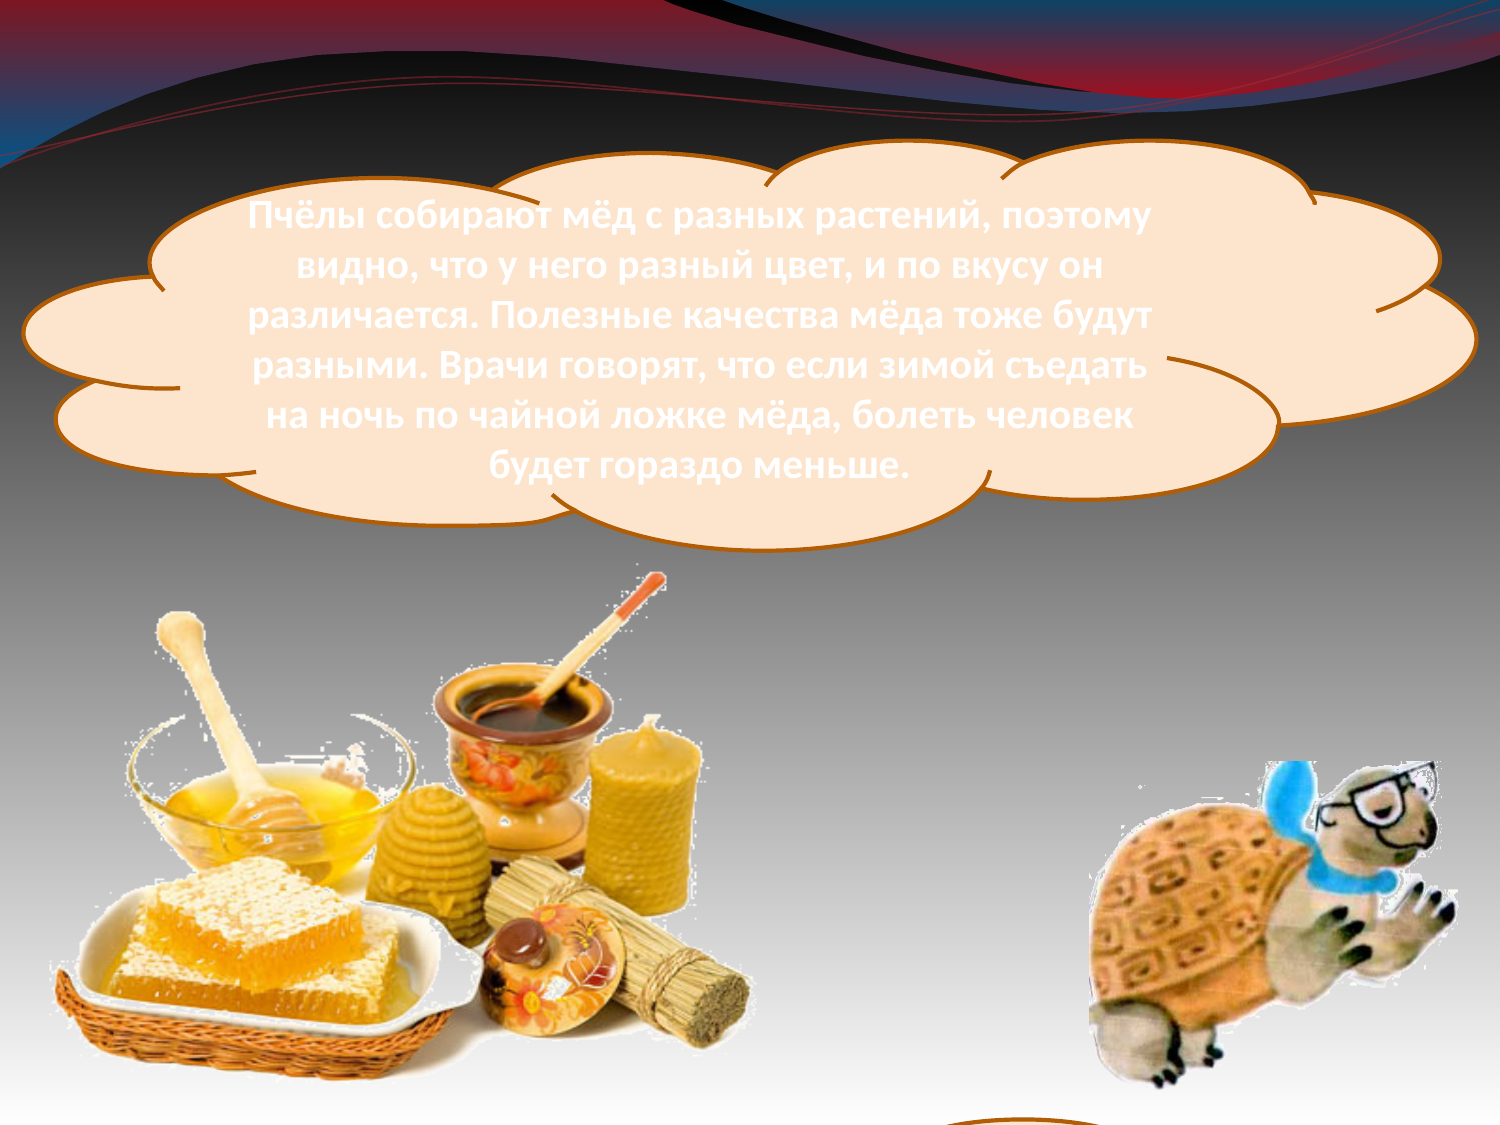

Пчёлы собирают мёд с разных растений, поэтому видно, что у него разный цвет, и по вкусу он различается. Полезные качества мёда тоже будут разными. Врачи говорят, что если зимой съедать на ночь по чайной ложке мёда, болеть человек будет гораздо меньше.